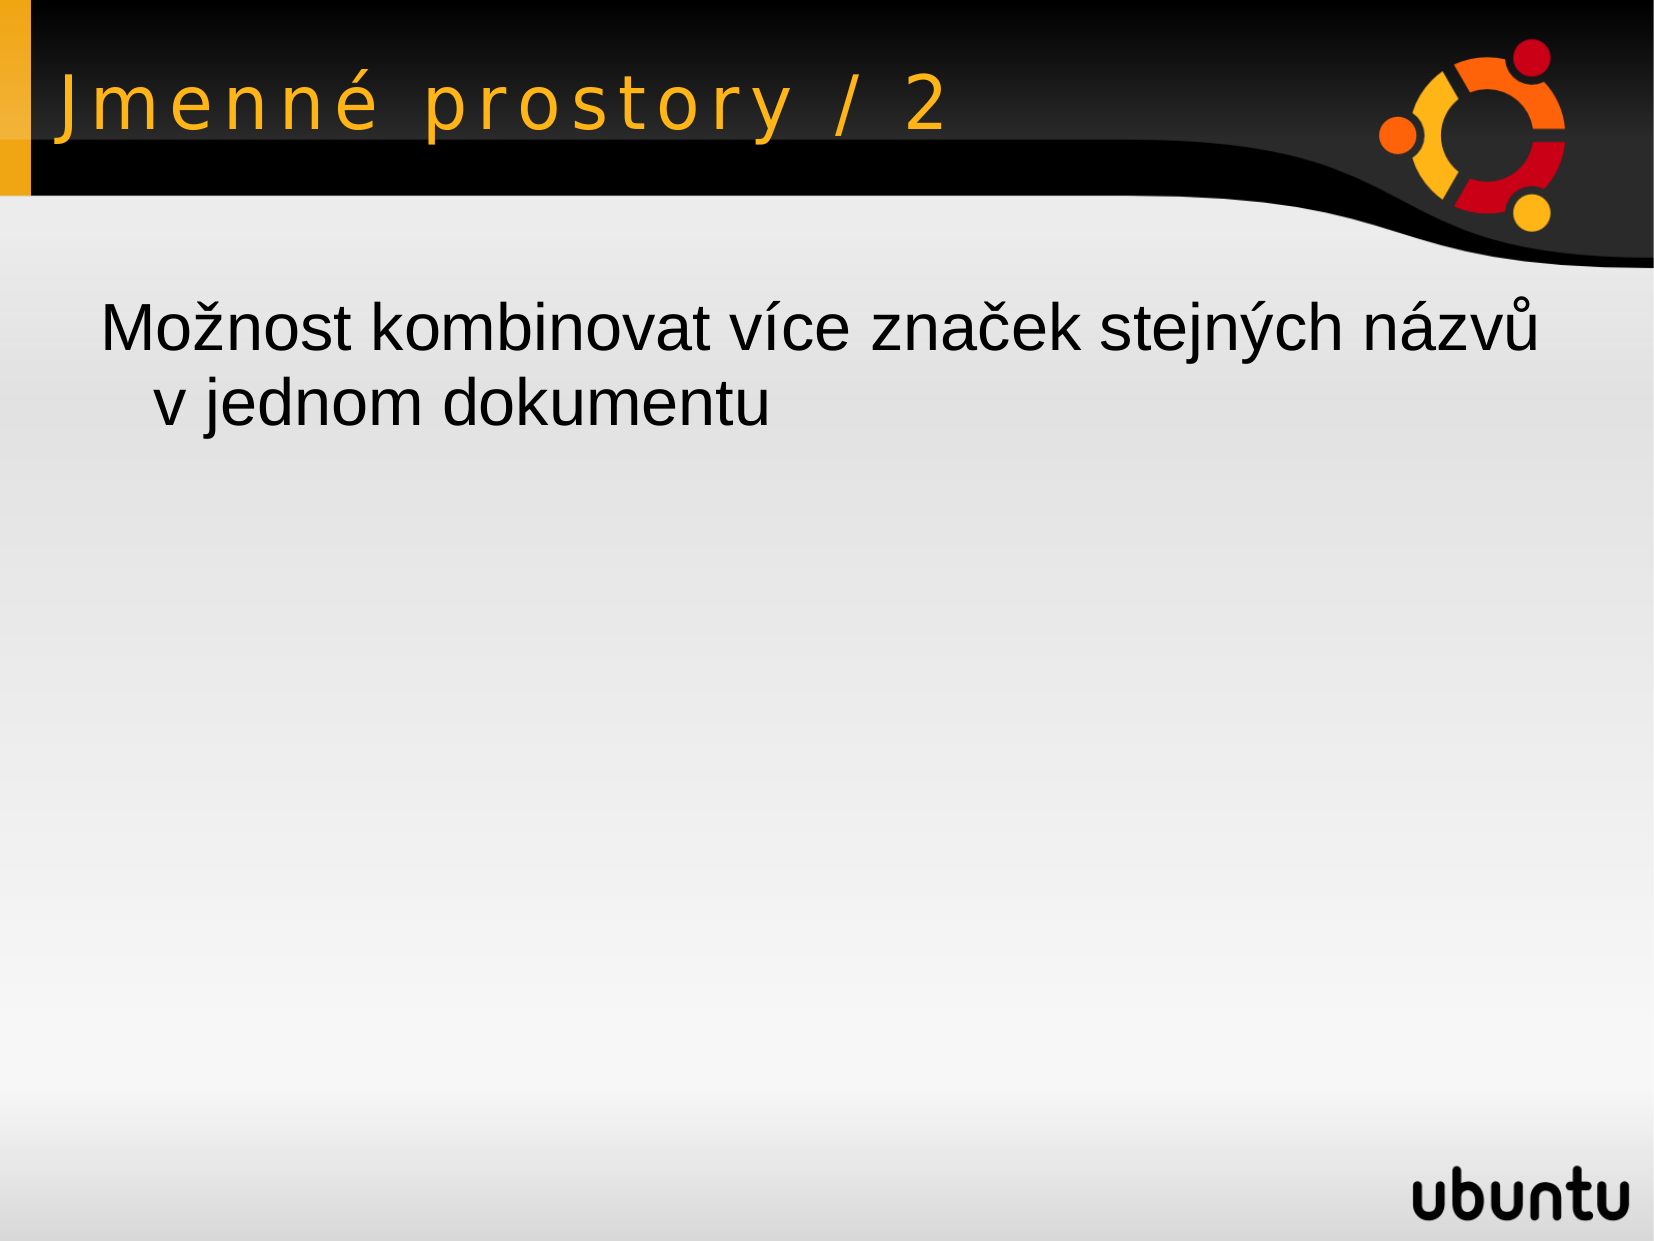

# Jmenné prostory / 2
Možnost kombinovat více značek stejných názvů v jednom dokumentu